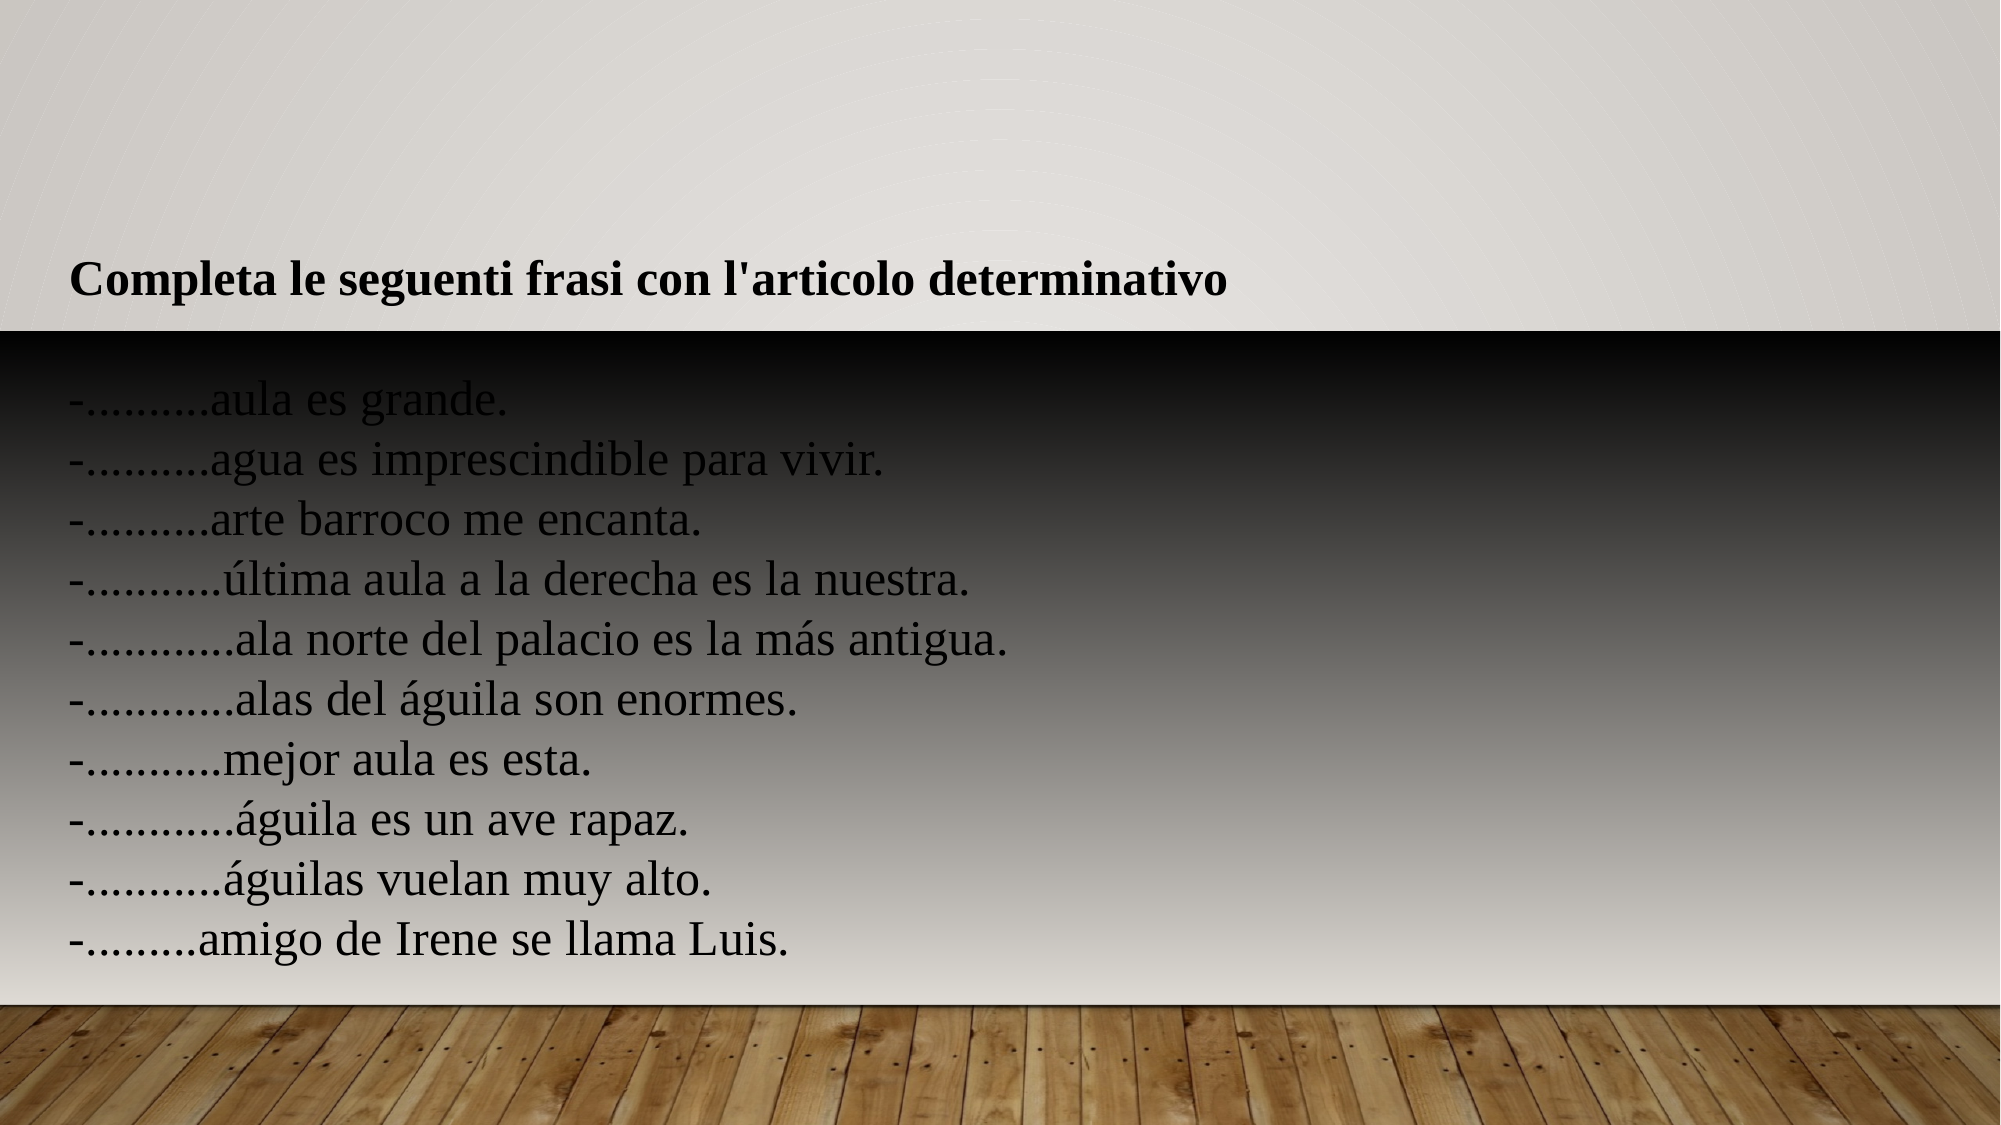

Completa le seguenti frasi con l'articolo determinativo
-..........aula es grande.
-..........agua es imprescindible para vivir.
-..........arte barroco me encanta.
-...........última aula a la derecha es la nuestra.
-............ala norte del palacio es la más antigua.
-............alas del águila son enormes.
-...........mejor aula es esta.
-............águila es un ave rapaz.
-...........águilas vuelan muy alto.
-.........amigo de Irene se llama Luis.